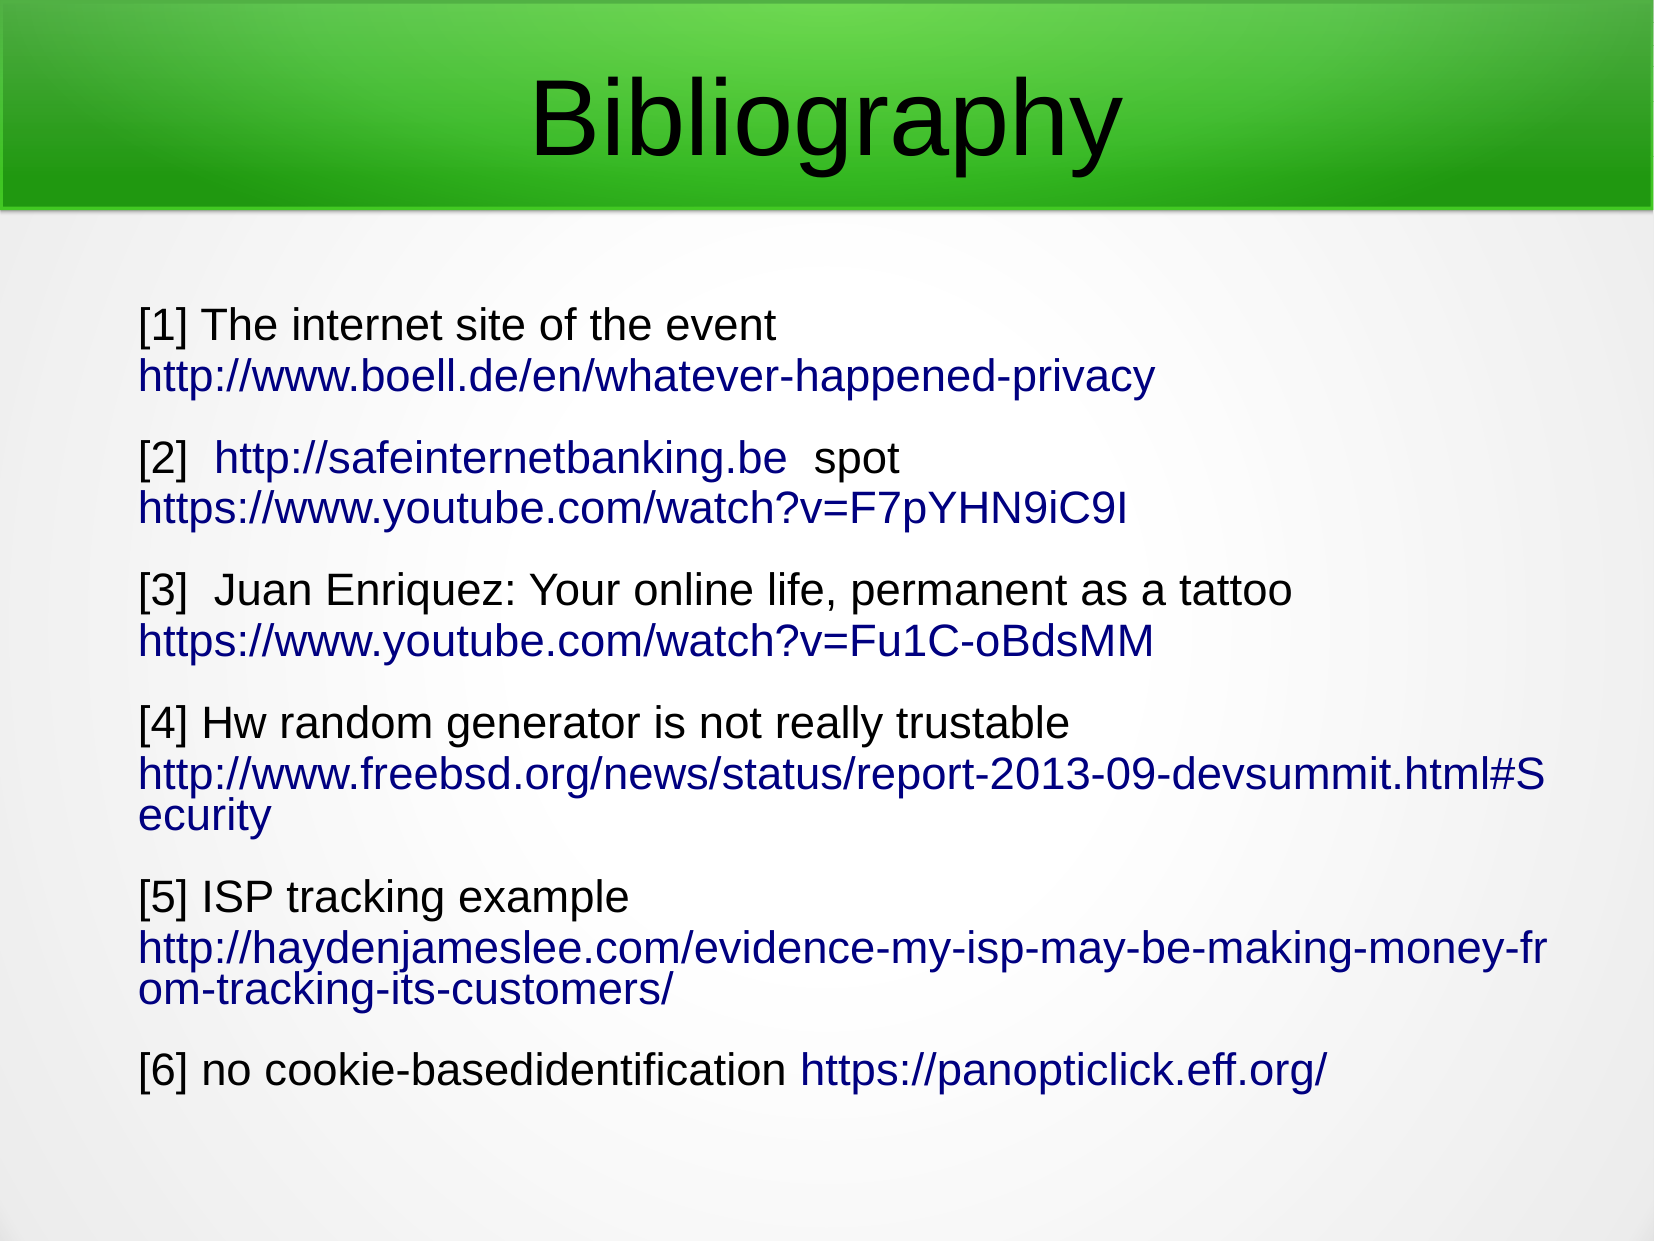

# Bibliography
[1] The internet site of the event
http://www.boell.de/en/whatever-happened-privacy
[2] http://safeinternetbanking.be spot https://www.youtube.com/watch?v=F7pYHN9iC9I
[3] Juan Enriquez: Your online life, permanent as a tattoo https://www.youtube.com/watch?v=Fu1C-oBdsMM
[4] Hw random generator is not really trustable http://www.freebsd.org/news/status/report-2013-09-devsummit.html#Security
[5] ISP tracking example http://haydenjameslee.com/evidence-my-isp-may-be-making-money-from-tracking-its-customers/
[6] no cookie-basedidentification https://panopticlick.eff.org/